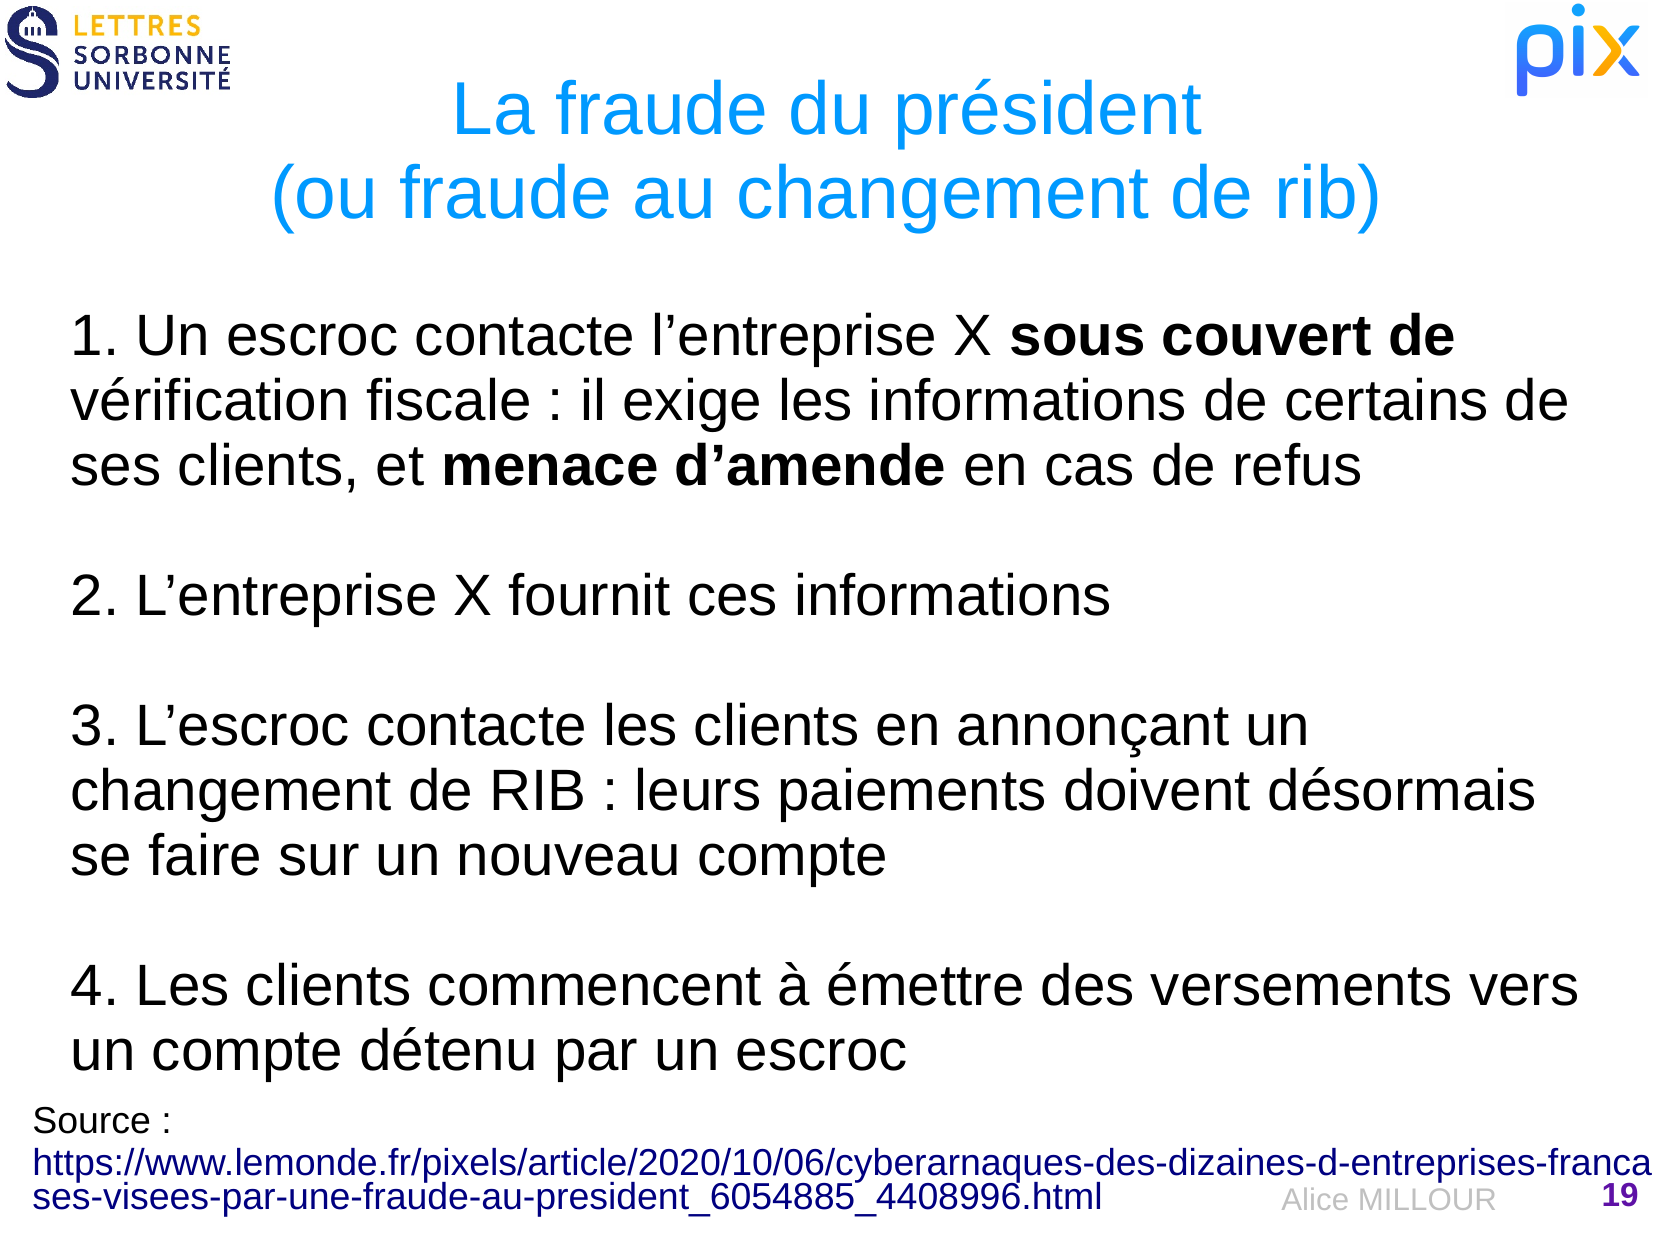

# La fraude du président (ou fraude au changement de rib)
1. Un escroc contacte l’entreprise X sous couvert de vérification fiscale : il exige les informations de certains de ses clients, et menace d’amende en cas de refus
2. L’entreprise X fournit ces informations
3. L’escroc contacte les clients en annonçant un changement de RIB : leurs paiements doivent désormais se faire sur un nouveau compte
4. Les clients commencent à émettre des versements vers un compte détenu par un escroc
Source : https://www.lemonde.fr/pixels/article/2020/10/06/cyberarnaques-des-dizaines-d-entreprises-francaises-visees-par-une-fraude-au-president_6054885_4408996.html